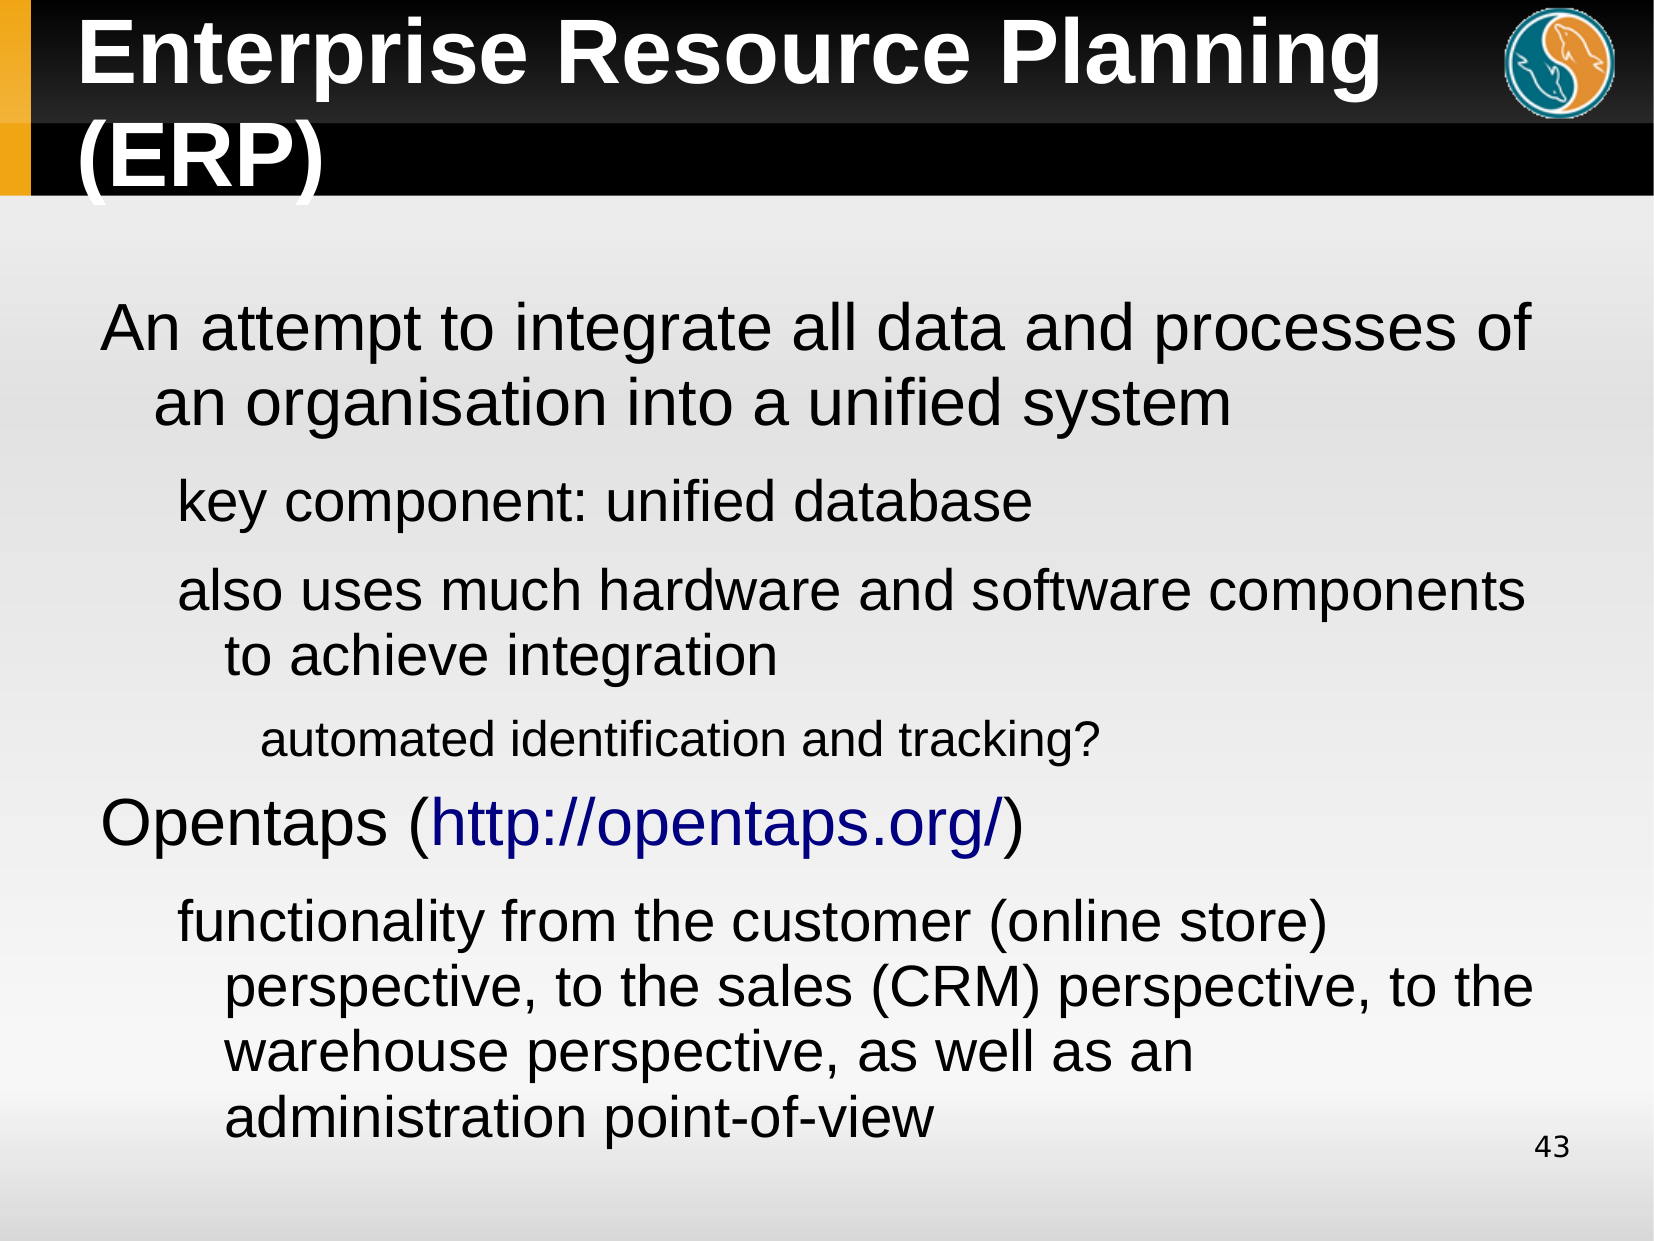

# Enterprise Resource Planning (ERP)
An attempt to integrate all data and processes of an organisation into a unified system
key component: unified database
also uses much hardware and software components to achieve integration
automated identification and tracking?
Opentaps (http://opentaps.org/)
functionality from the customer (online store) perspective, to the sales (CRM) perspective, to the warehouse perspective, as well as an administration point-of-view
43